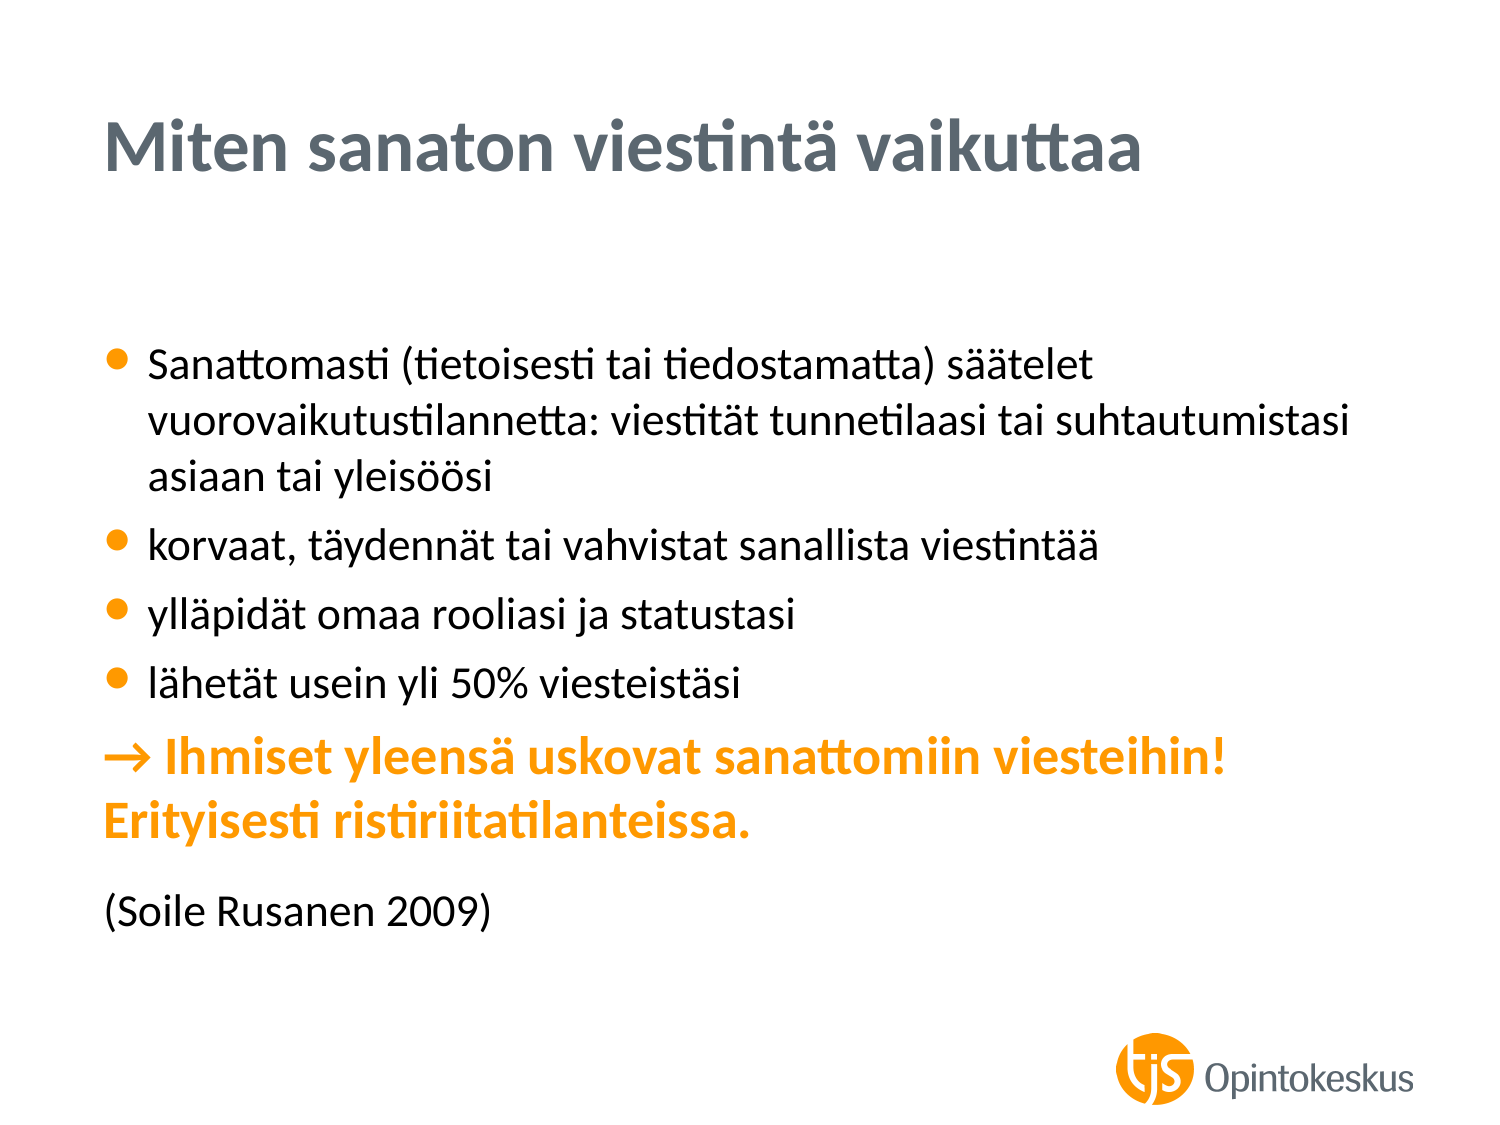

Miten sanaton viestintä vaikuttaa
# Sanattomasti (tietoisesti tai tiedostamatta) säätelet vuorovaikutustilannetta: viestität tunnetilaasi tai suhtautumistasi asiaan tai yleisöösi
korvaat, täydennät tai vahvistat sanallista viestintää
ylläpidät omaa rooliasi ja statustasi
lähetät usein yli 50% viesteistäsi
→ Ihmiset yleensä uskovat sanattomiin viesteihin! Erityisesti ristiriitatilanteissa.
(Soile Rusanen 2009)